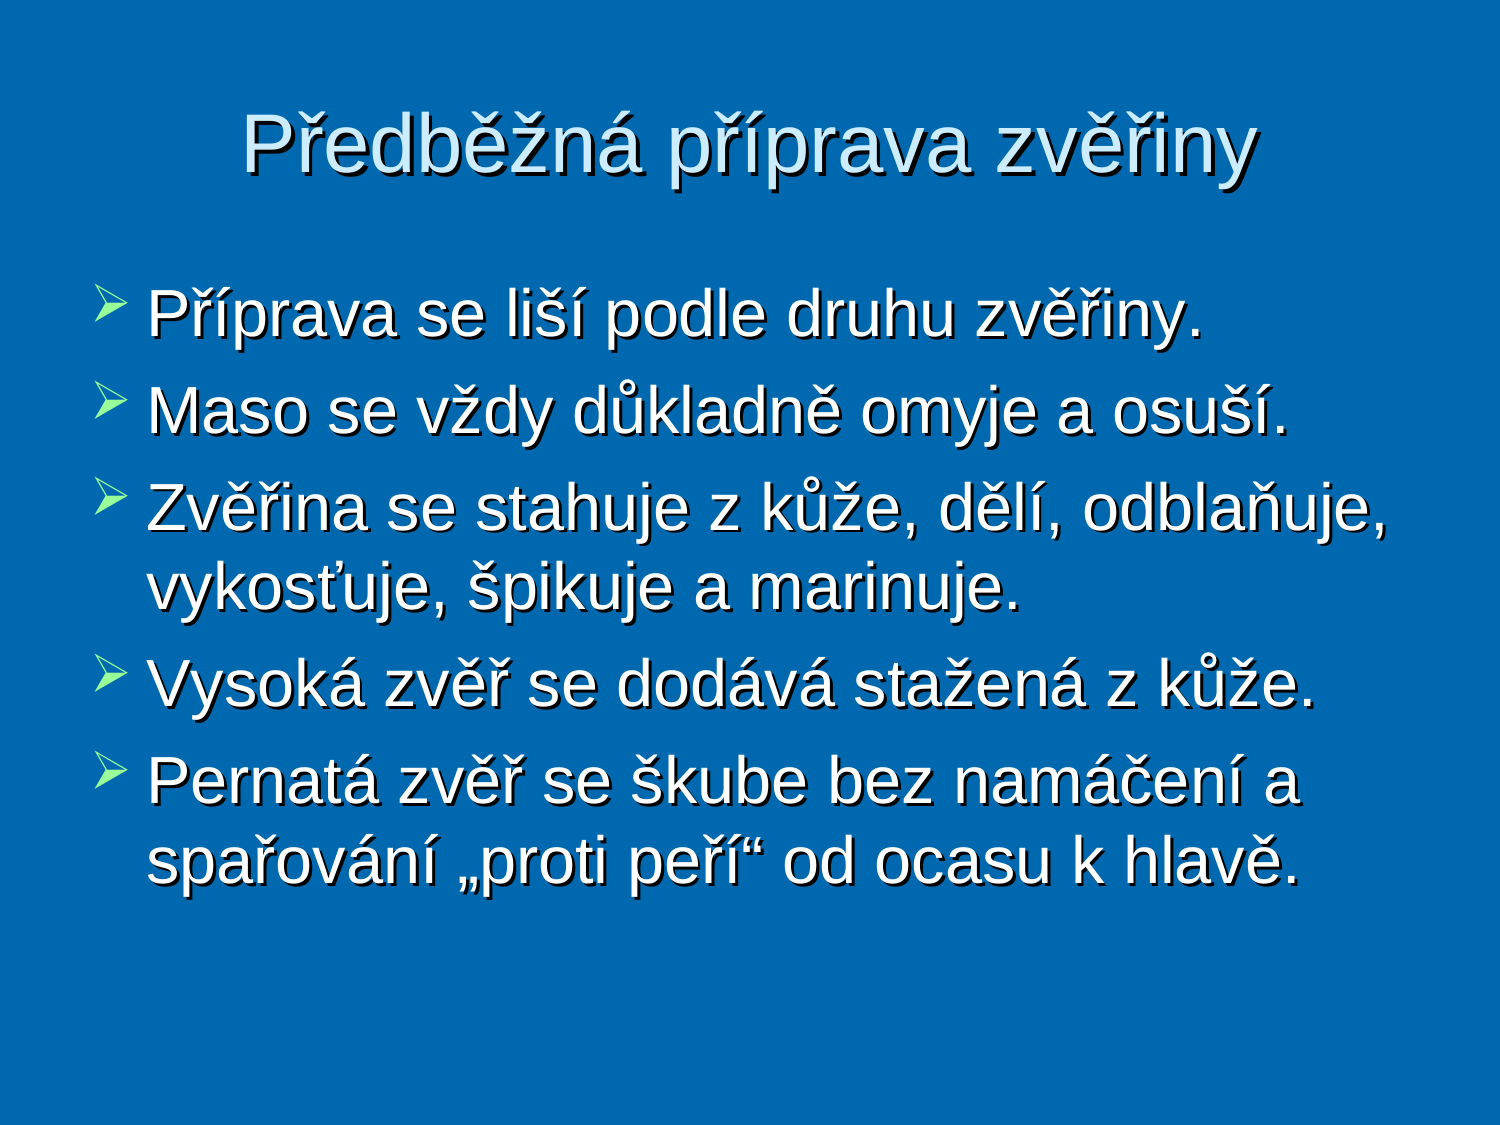

# Předběžná příprava zvěřiny
Příprava se liší podle druhu zvěřiny.
Maso se vždy důkladně omyje a osuší.
Zvěřina se stahuje z kůže, dělí, odblaňuje, vykosťuje, špikuje a marinuje.
Vysoká zvěř se dodává stažená z kůže.
Pernatá zvěř se škube bez namáčení a spařování „proti peří“ od ocasu k hlavě.